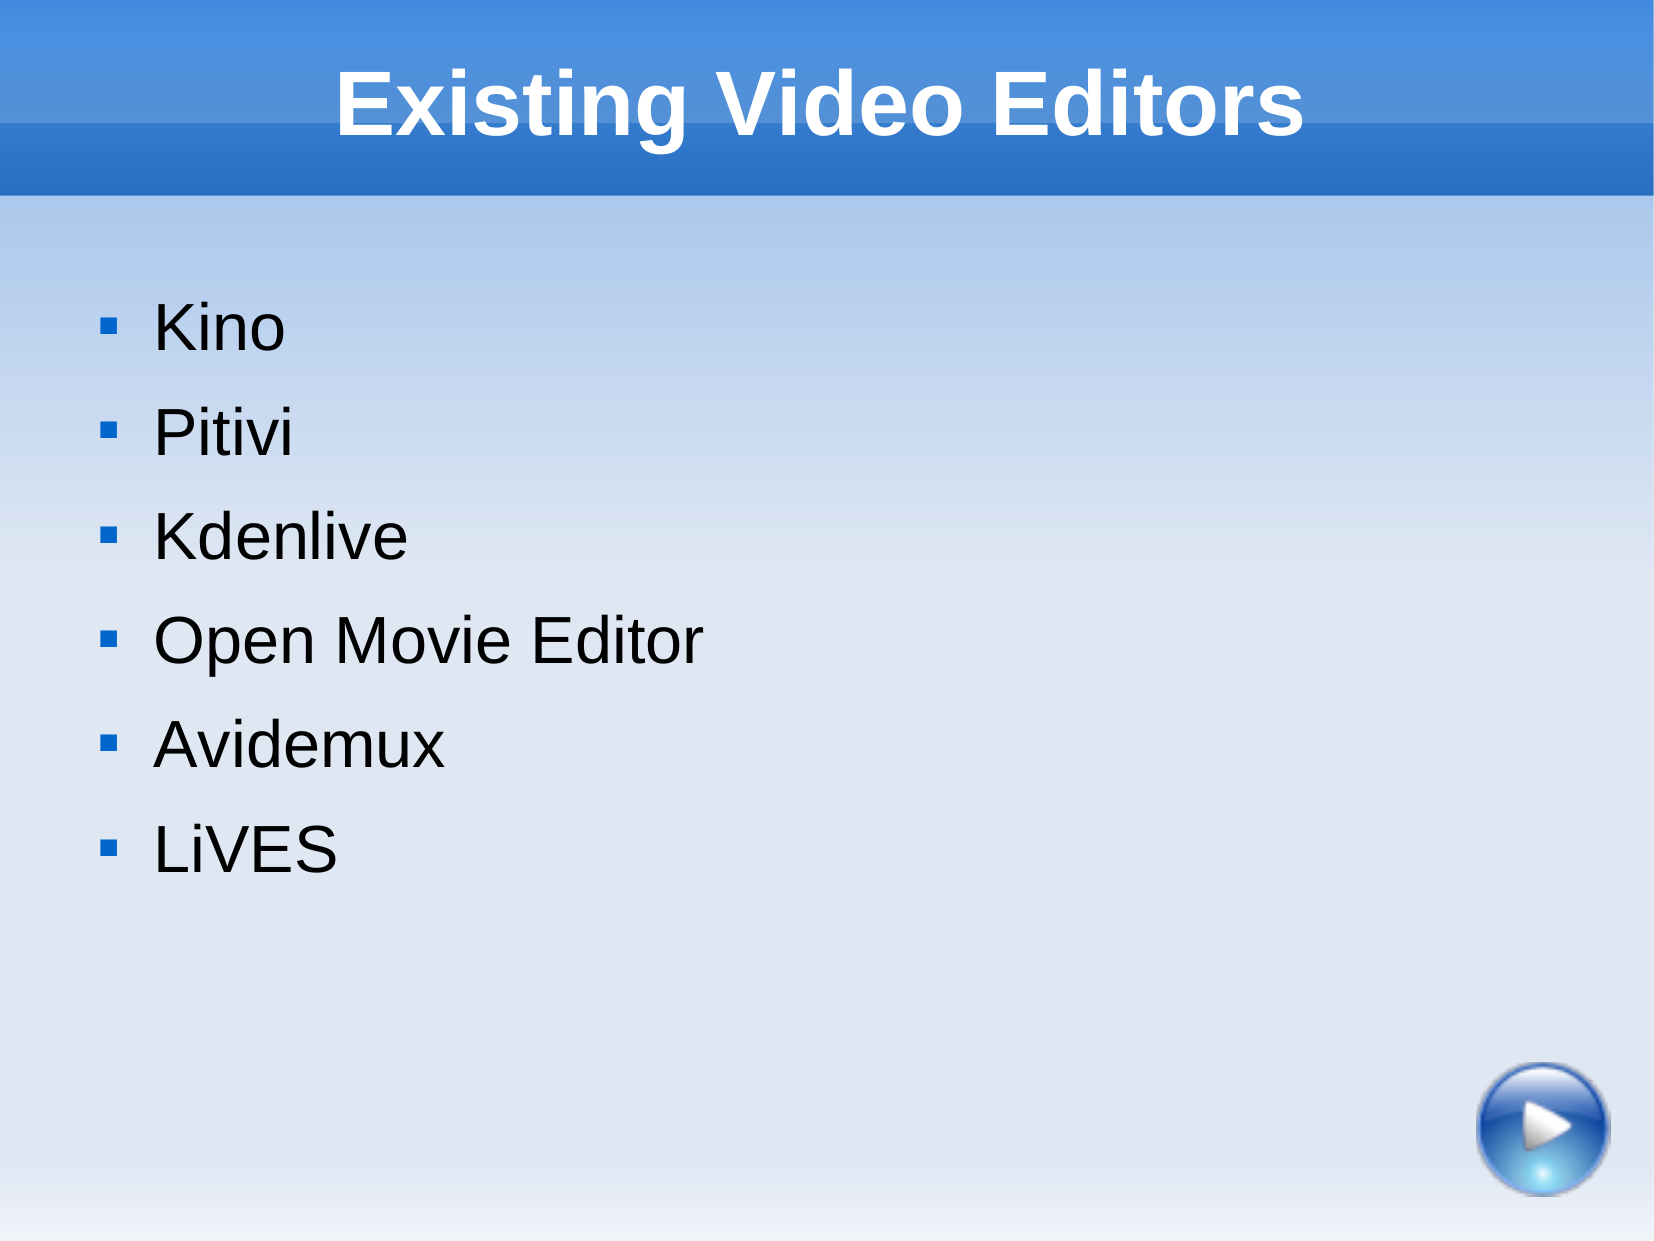

# Existing Video Editors
Kino
Pitivi
Kdenlive
Open Movie Editor
Avidemux
LiVES